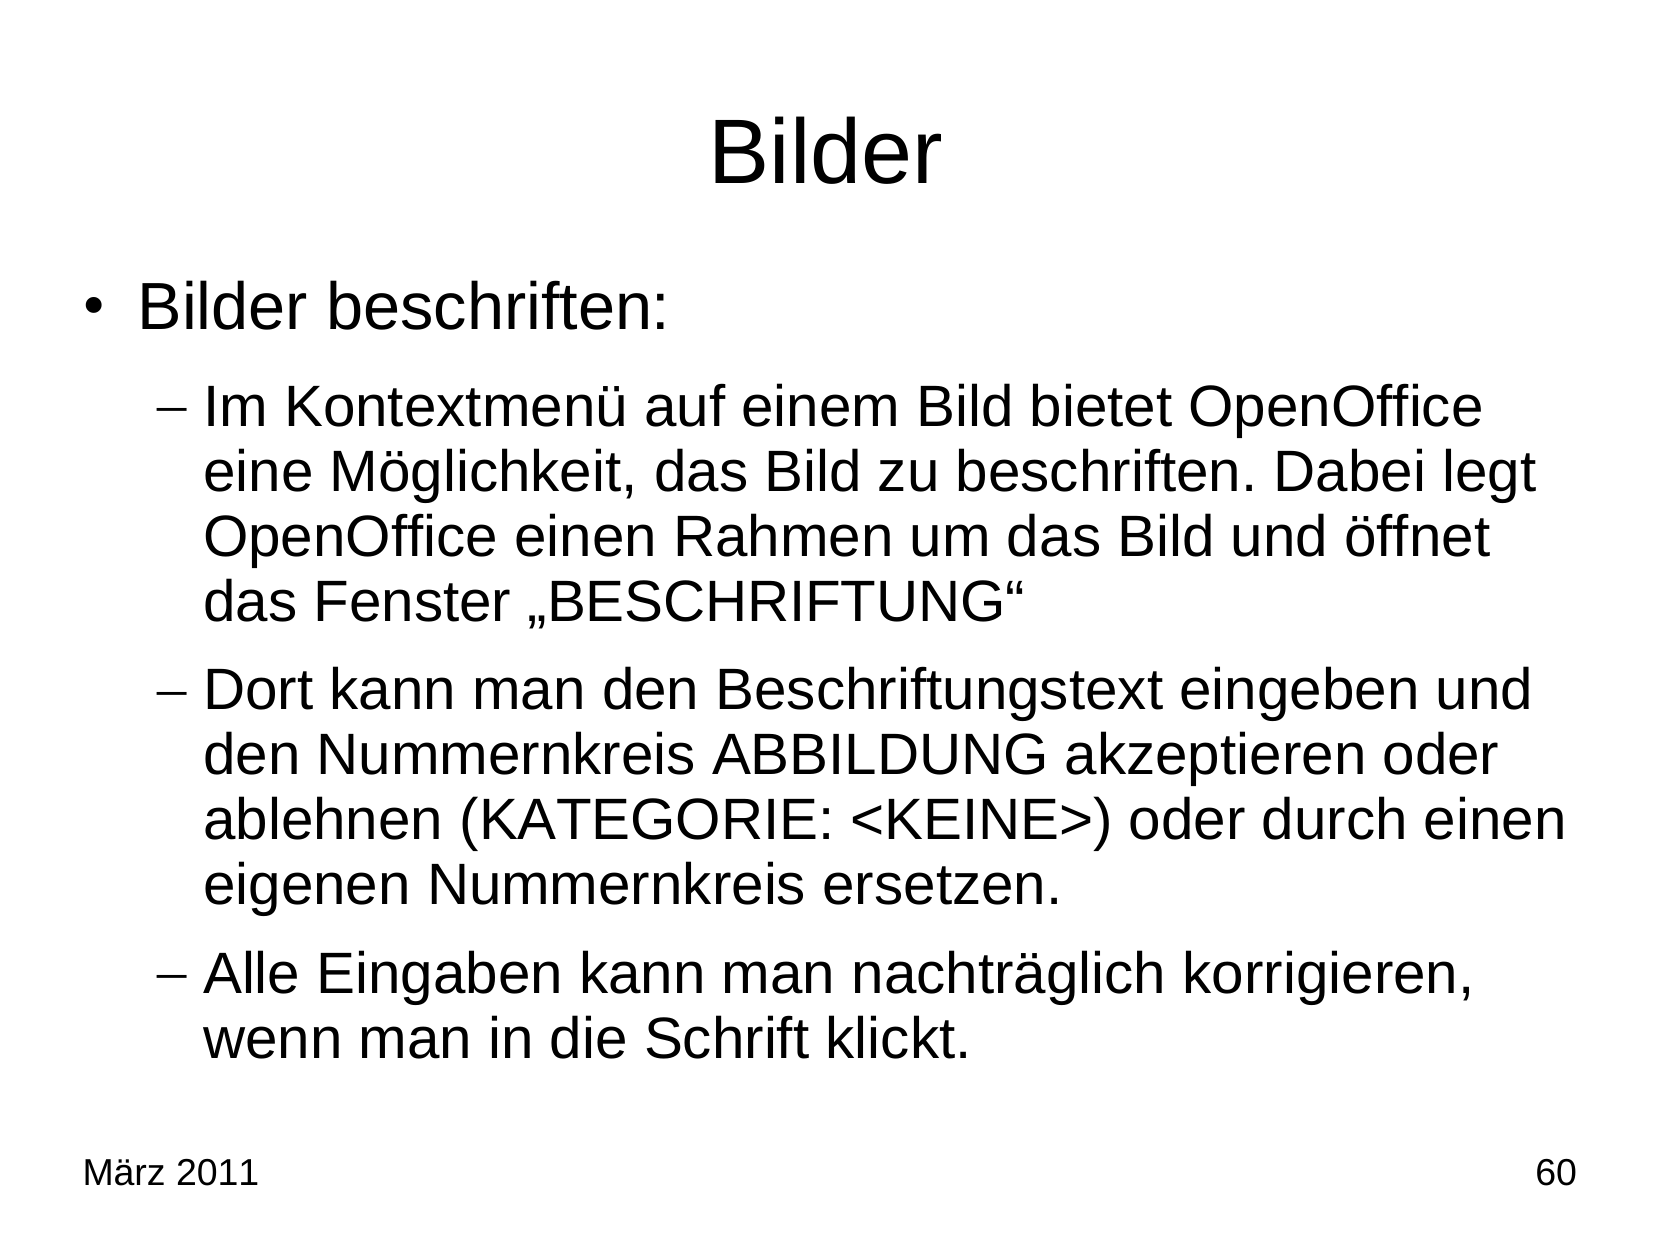

# Bilder
Bilder beschriften:
Im Kontextmenü auf einem Bild bietet OpenOffice eine Möglichkeit, das Bild zu beschriften. Dabei legt OpenOffice einen Rahmen um das Bild und öffnet das Fenster „BESCHRIFTUNG“
Dort kann man den Beschriftungstext eingeben und den Nummernkreis ABBILDUNG akzeptieren oder ablehnen (KATEGORIE: <KEINE>) oder durch einen eigenen Nummernkreis ersetzen.
Alle Eingaben kann man nachträglich korrigieren, wenn man in die Schrift klickt.
März 2011
60